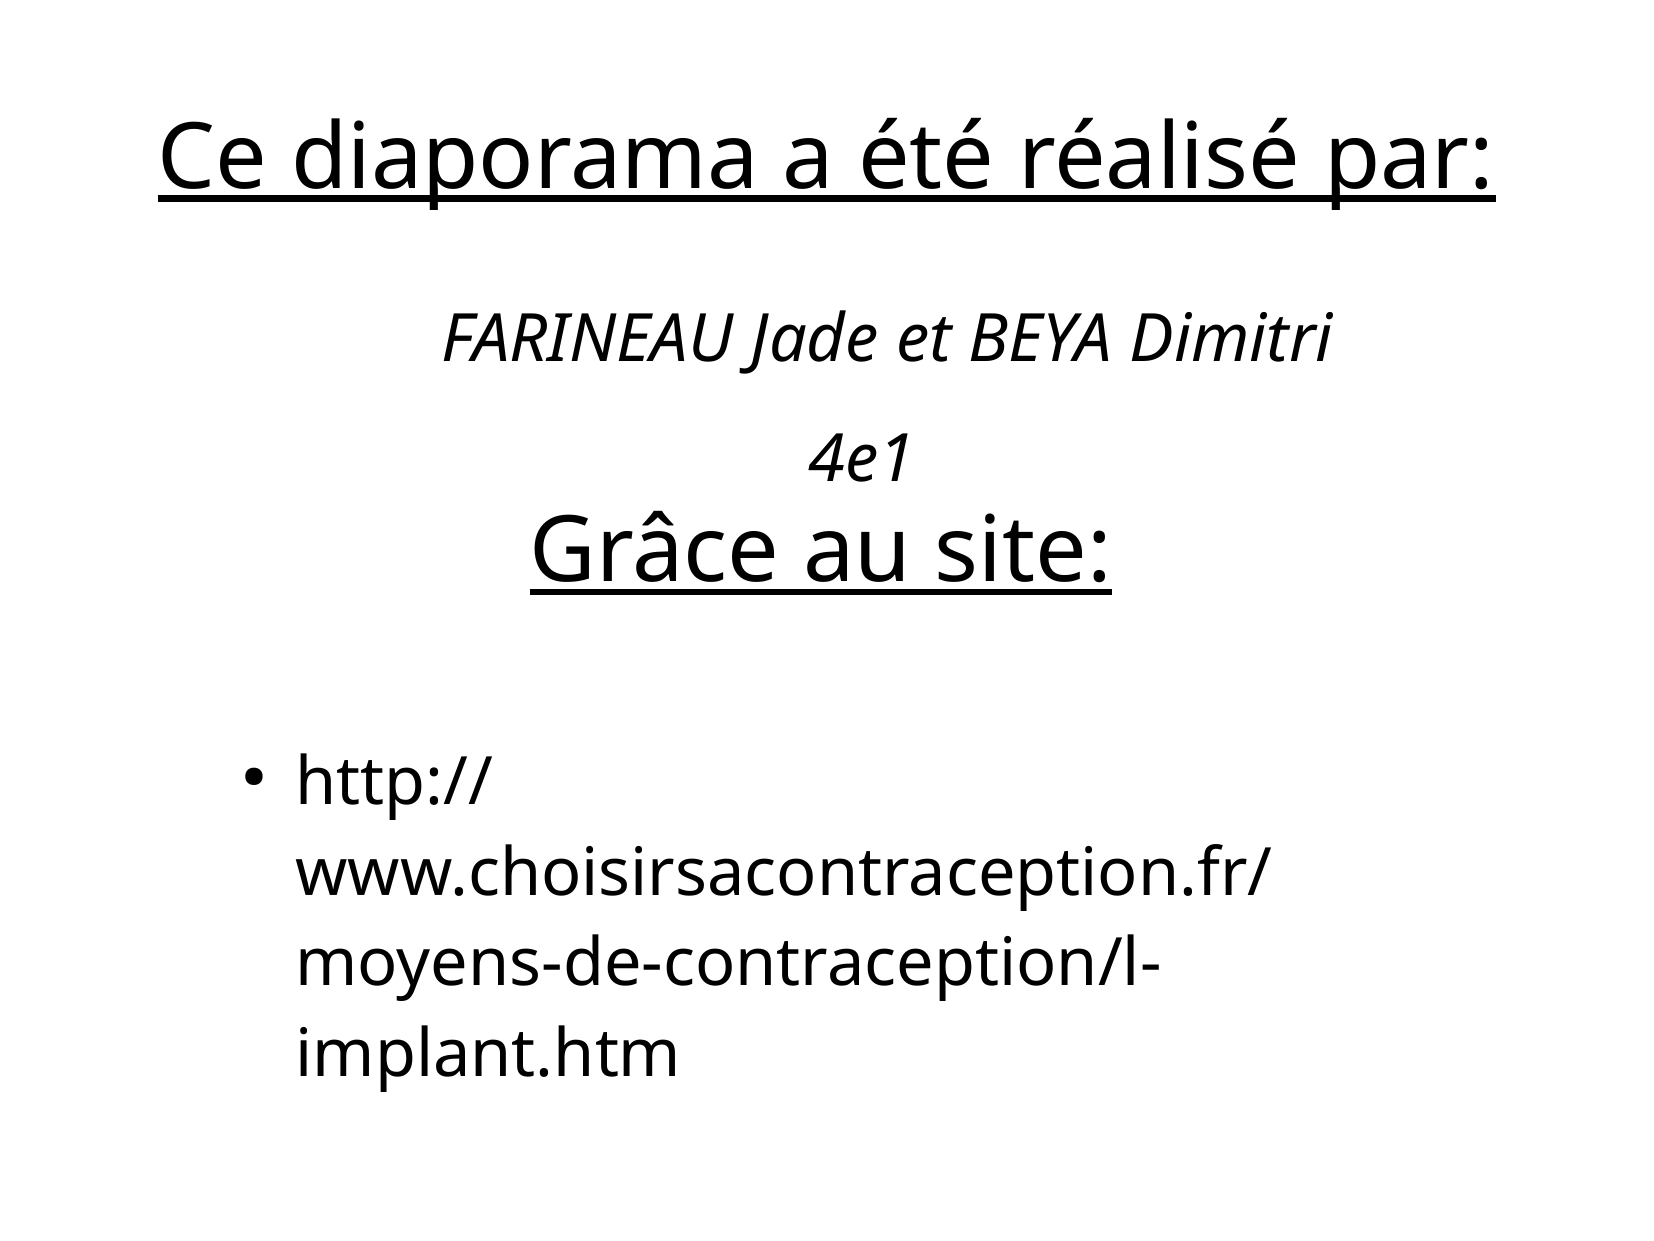

# Ce diaporama a été réalisé par:
 FARINEAU Jade et BEYA Dimitri
4e1
Grâce au site:
http://www.choisirsacontraception.fr/moyens-de-contraception/l-implant.htm